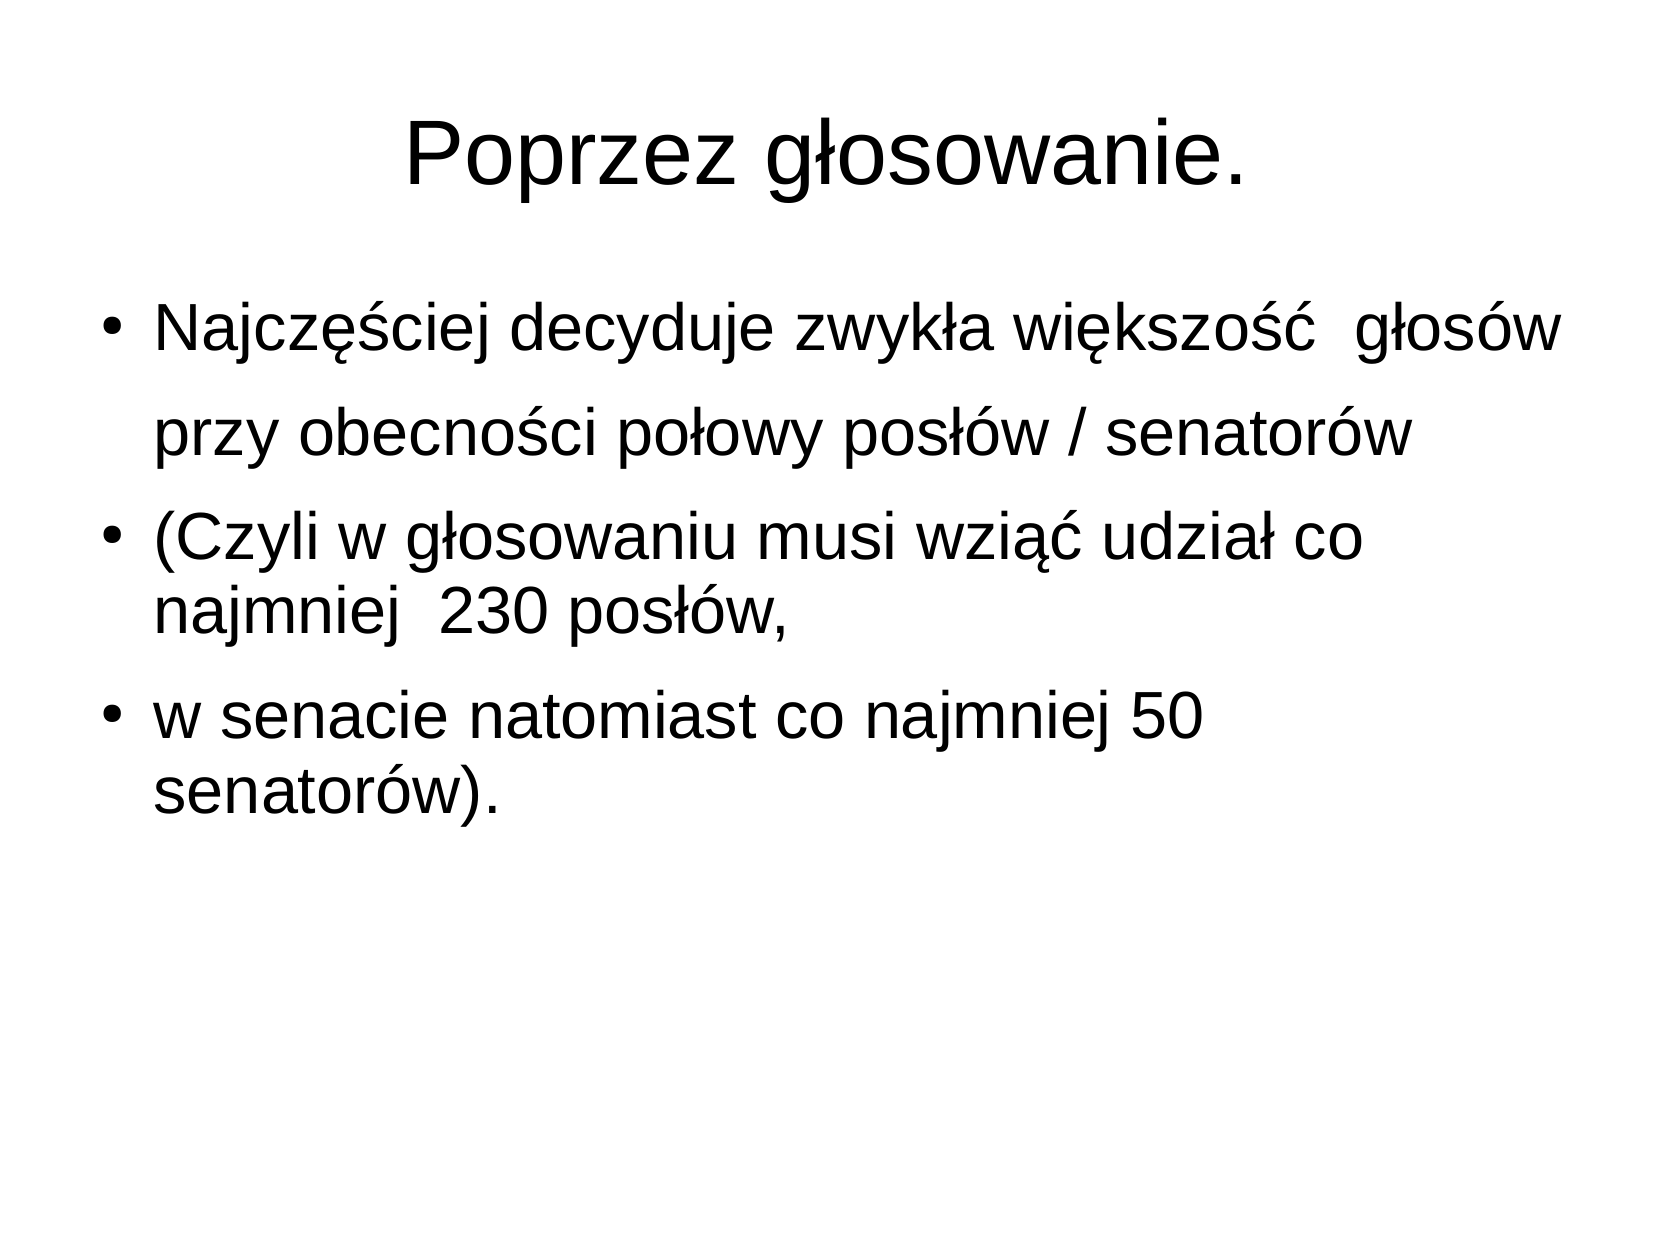

# Poprzez głosowanie.
Najczęściej decyduje zwykła większość głosów
przy obecności połowy posłów / senatorów
(Czyli w głosowaniu musi wziąć udział co najmniej 230 posłów,
w senacie natomiast co najmniej 50 senatorów).